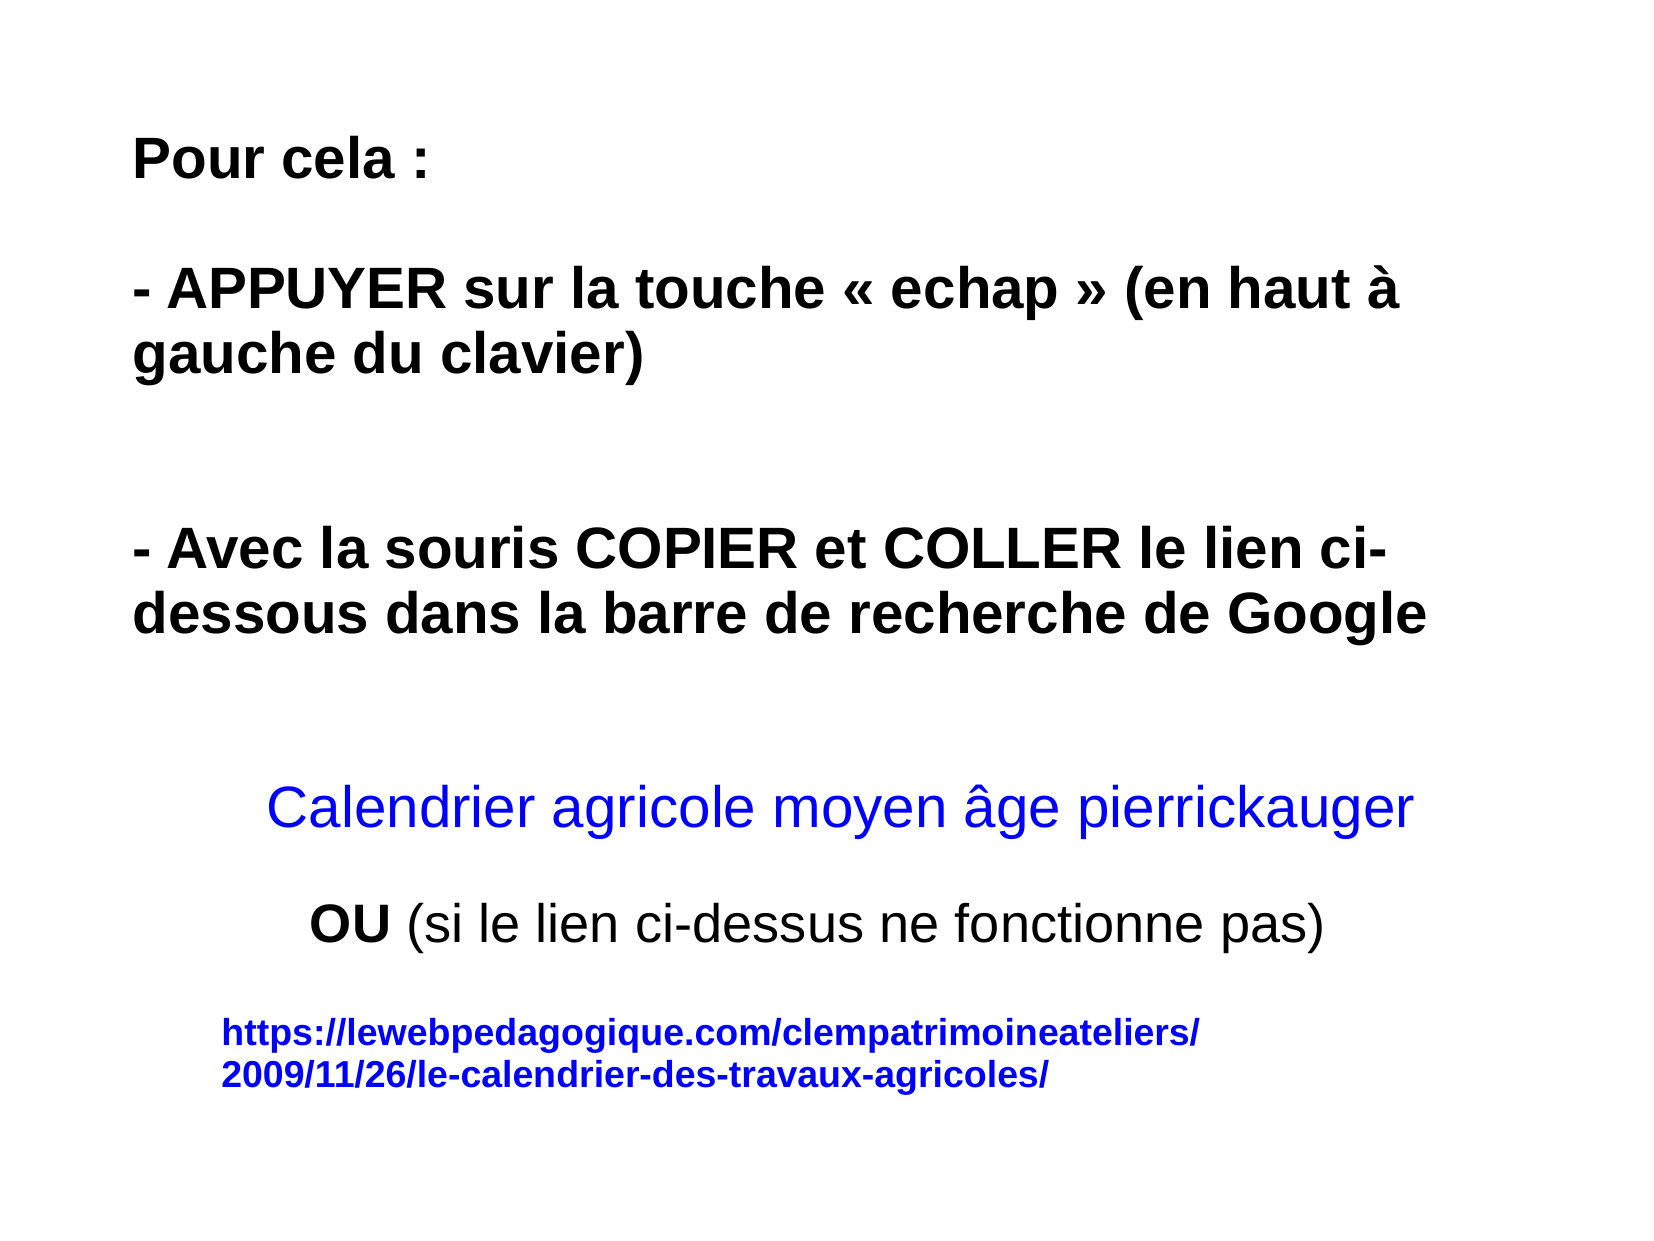

Pour cela :
- APPUYER sur la touche « echap » (en haut à gauche du clavier)
- Avec la souris COPIER et COLLER le lien ci-dessous dans la barre de recherche de Google
Calendrier agricole moyen âge pierrickauger
OU (si le lien ci-dessus ne fonctionne pas)
https://lewebpedagogique.com/clempatrimoineateliers/2009/11/26/le-calendrier-des-travaux-agricoles/